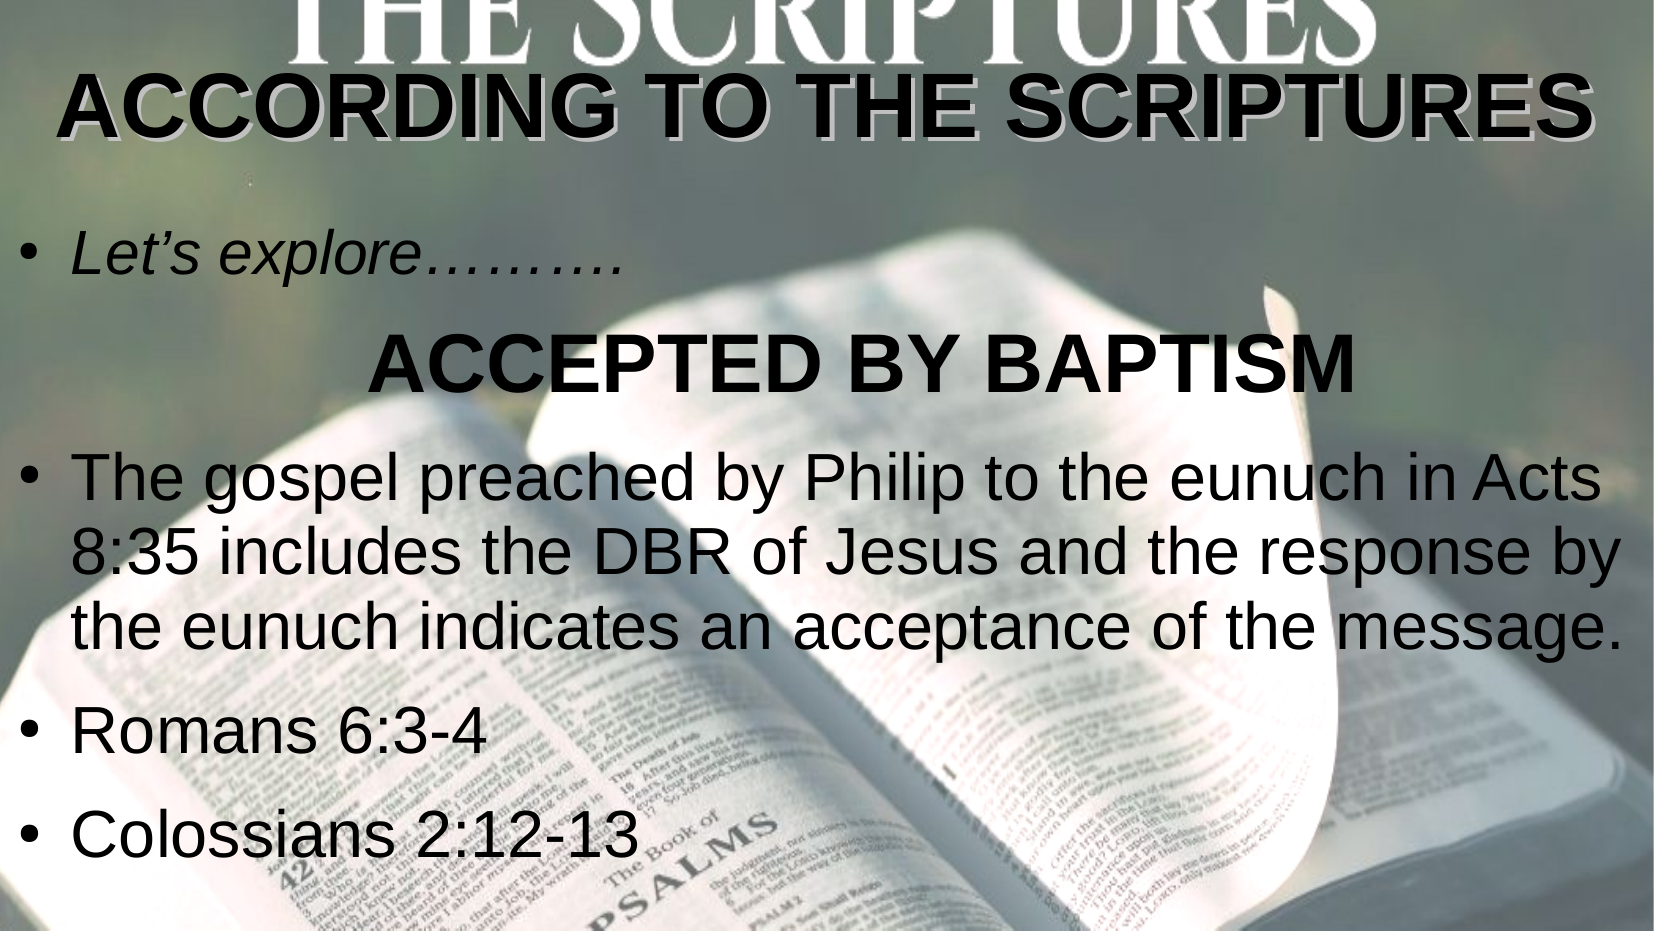

# ACCORDING TO THE SCRIPTURES
Let’s explore……….
ACCEPTED BY BAPTISM
The gospel preached by Philip to the eunuch in Acts 8:35 includes the DBR of Jesus and the response by the eunuch indicates an acceptance of the message.
Romans 6:3-4
Colossians 2:12-13